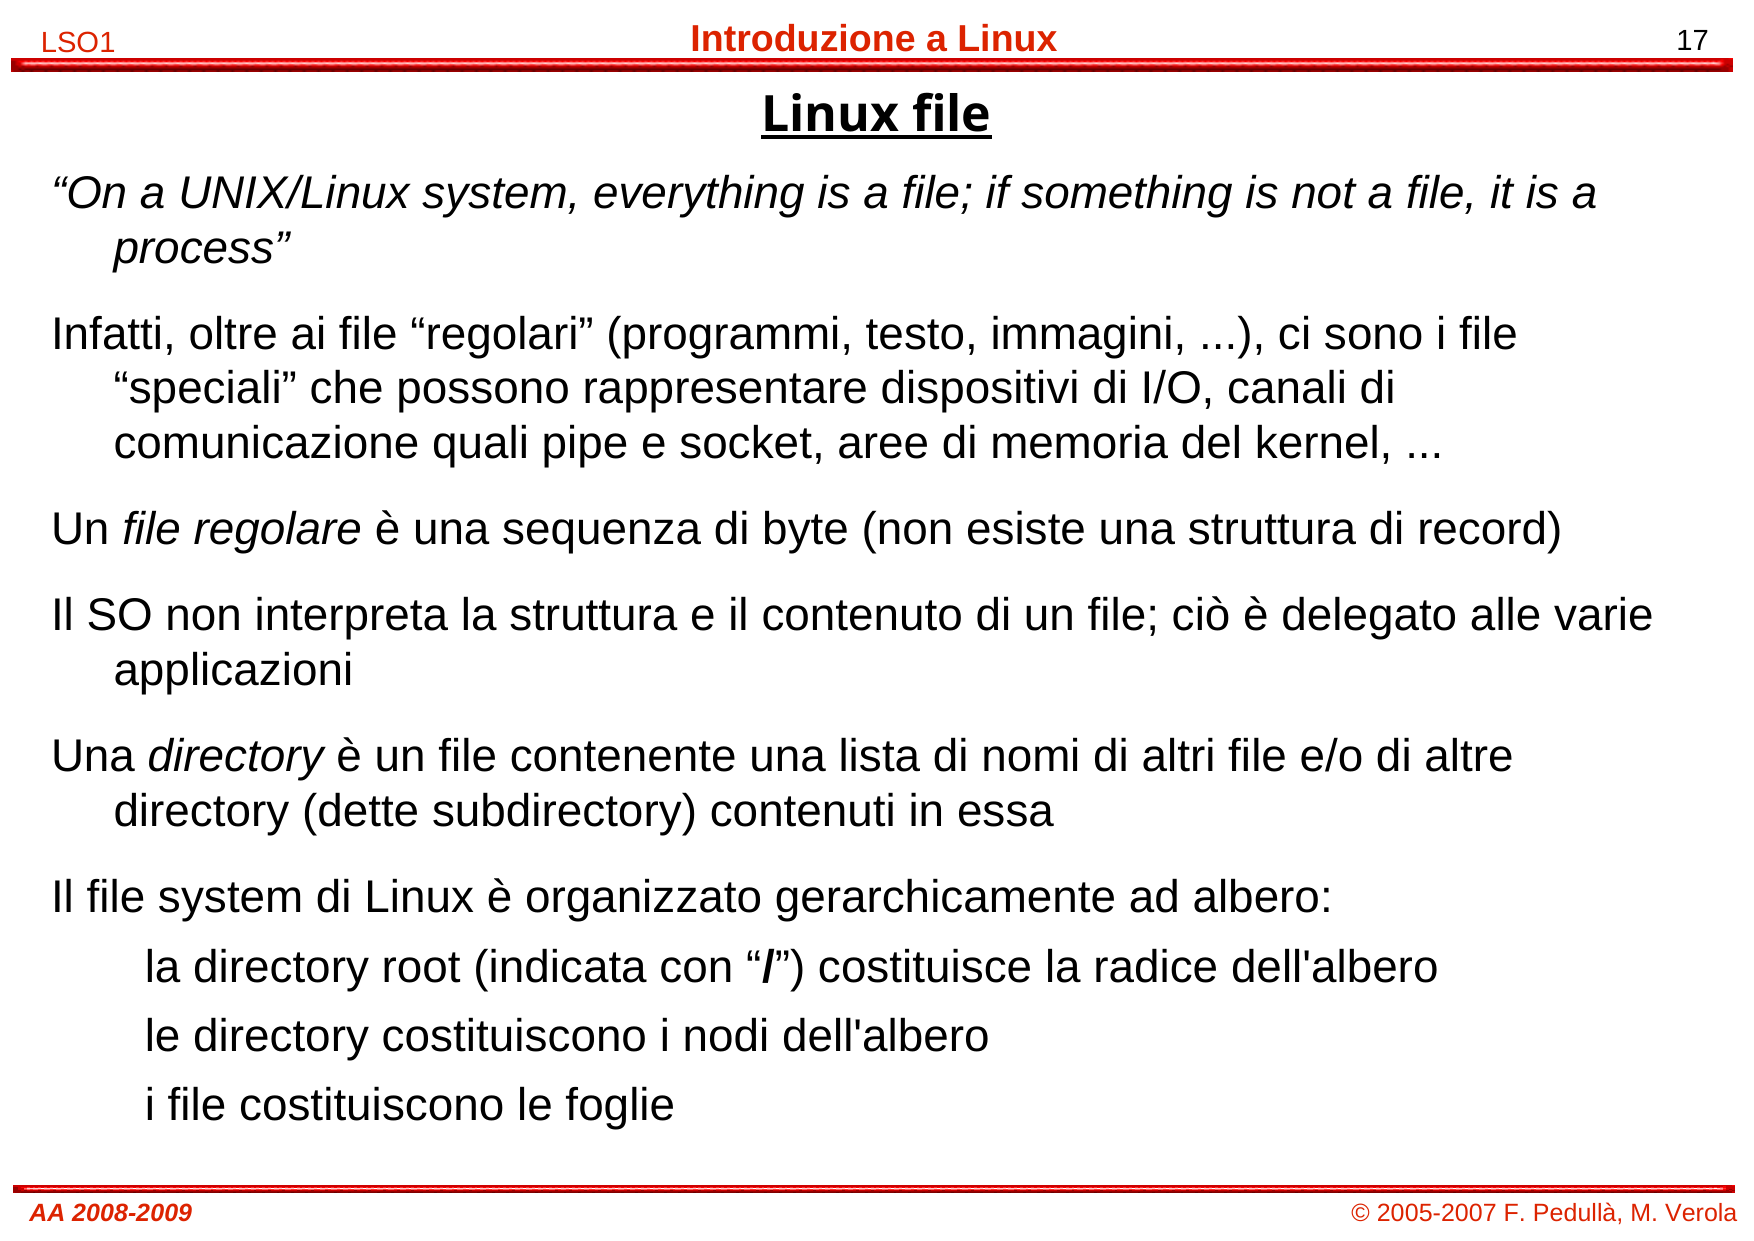

# Linux file
“On a UNIX/Linux system, everything is a file; if something is not a file, it is a process”
Infatti, oltre ai file “regolari” (programmi, testo, immagini, ...), ci sono i file “speciali” che possono rappresentare dispositivi di I/O, canali di comunicazione quali pipe e socket, aree di memoria del kernel, ...
Un file regolare è una sequenza di byte (non esiste una struttura di record)
Il SO non interpreta la struttura e il contenuto di un file; ciò è delegato alle varie applicazioni
Una directory è un file contenente una lista di nomi di altri file e/o di altre directory (dette subdirectory) contenuti in essa
Il file system di Linux è organizzato gerarchicamente ad albero:
la directory root (indicata con “/”) costituisce la radice dell'albero
le directory costituiscono i nodi dell'albero
i file costituiscono le foglie